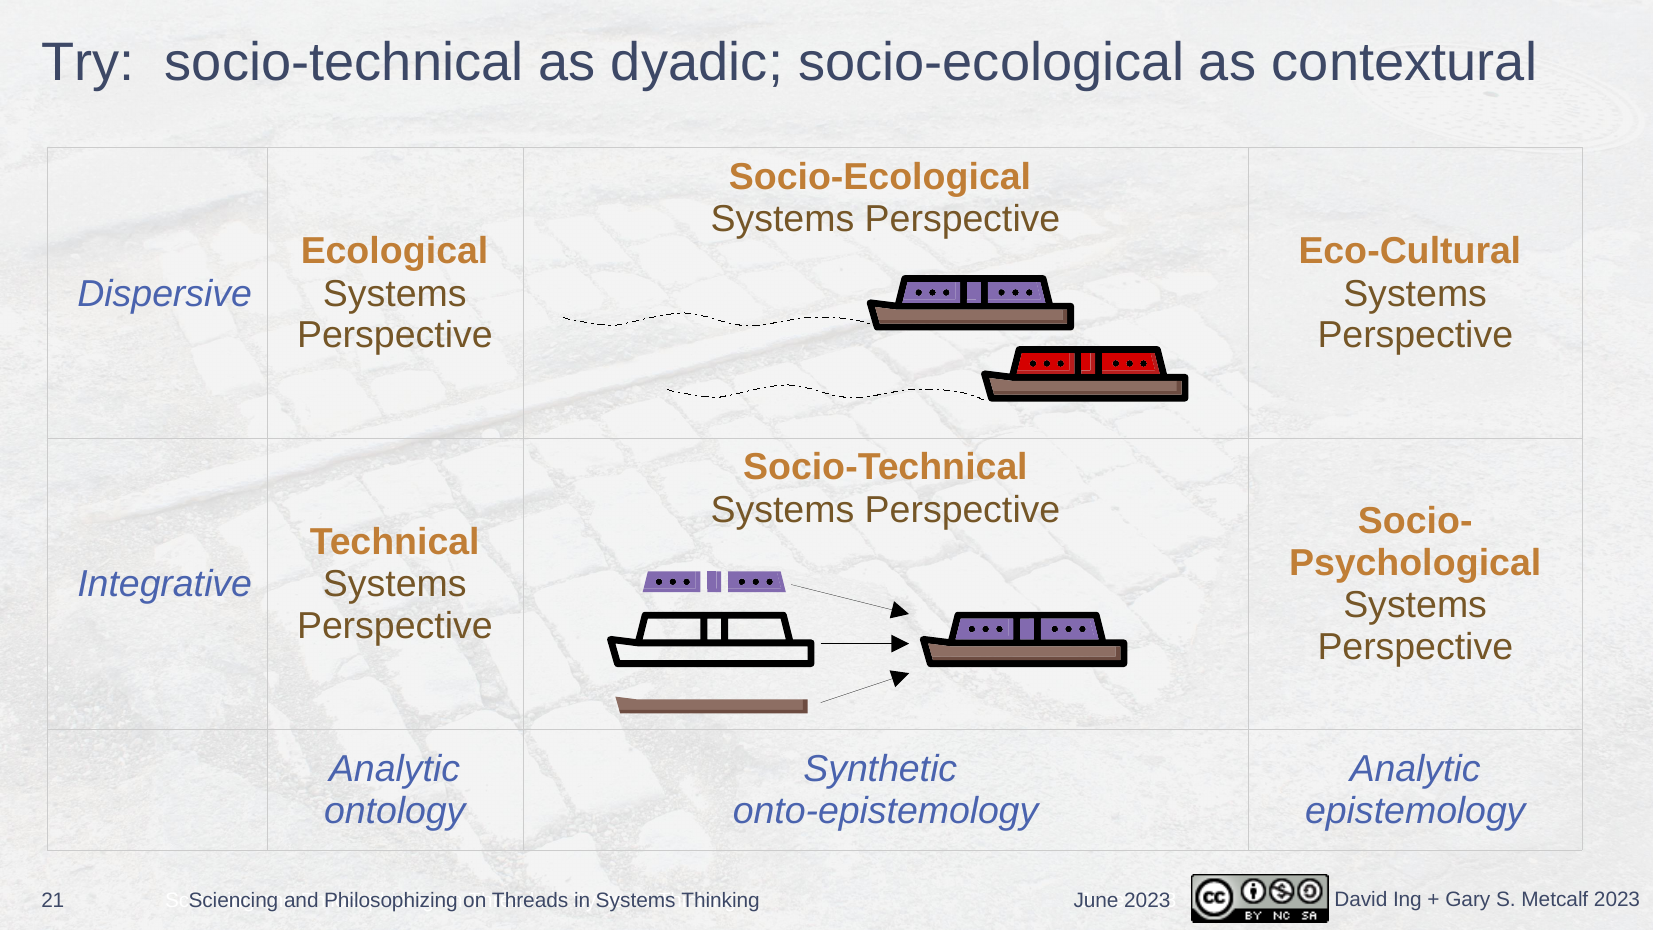

# Try: socio-technical as dyadic; socio-ecological as contextural
| Dispersive | Ecological Systems Perspective | Socio-Ecological Systems Perspective | Eco-Cultural Systems Perspective |
| --- | --- | --- | --- |
| Integrative | Technical Systems Perspective | Socio-Technical Systems Perspective | Socio-Psychological Systems Perspective |
| | Analytic ontology | Synthetic onto-epistemology | Analytic epistemology |
Sciencing and Philosophizing on Threads in Systems Thinking
June 2023